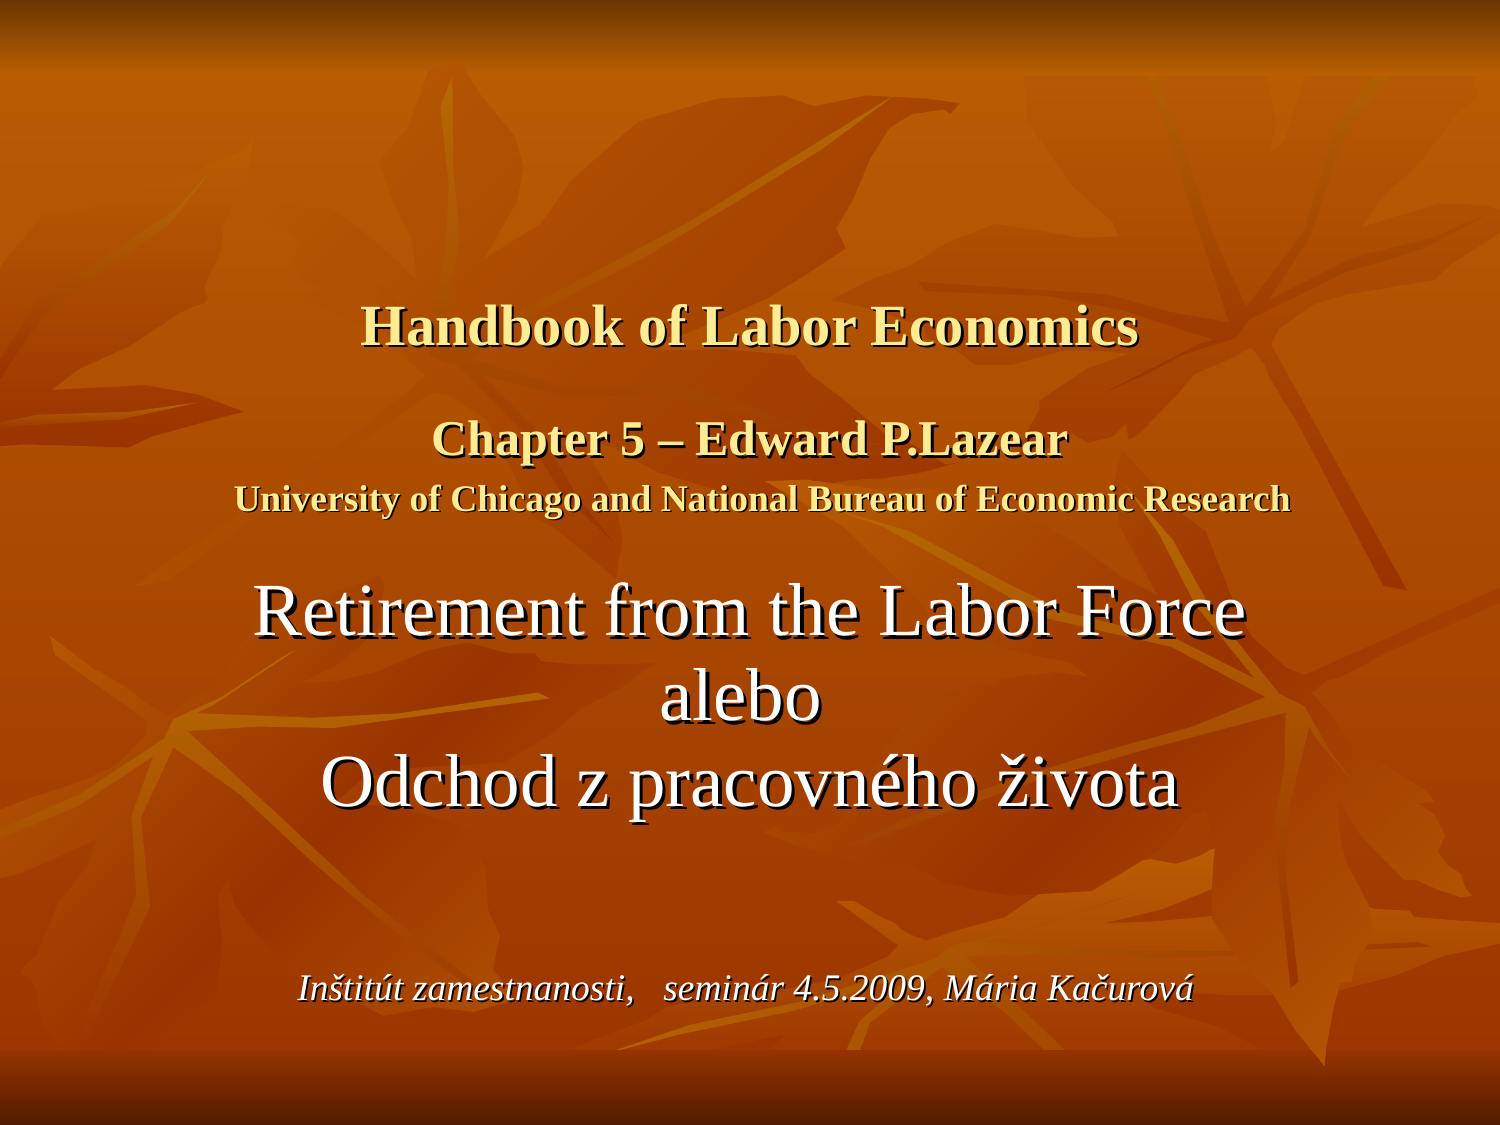

# Handbook of Labor Economics Chapter 5 – Edward P.Lazear University of Chicago and National Bureau of Economic Research
Retirement from the Labor Force
alebo
Odchod z pracovného života
Inštitút zamestnanosti, seminár 4.5.2009, Mária Kačurová